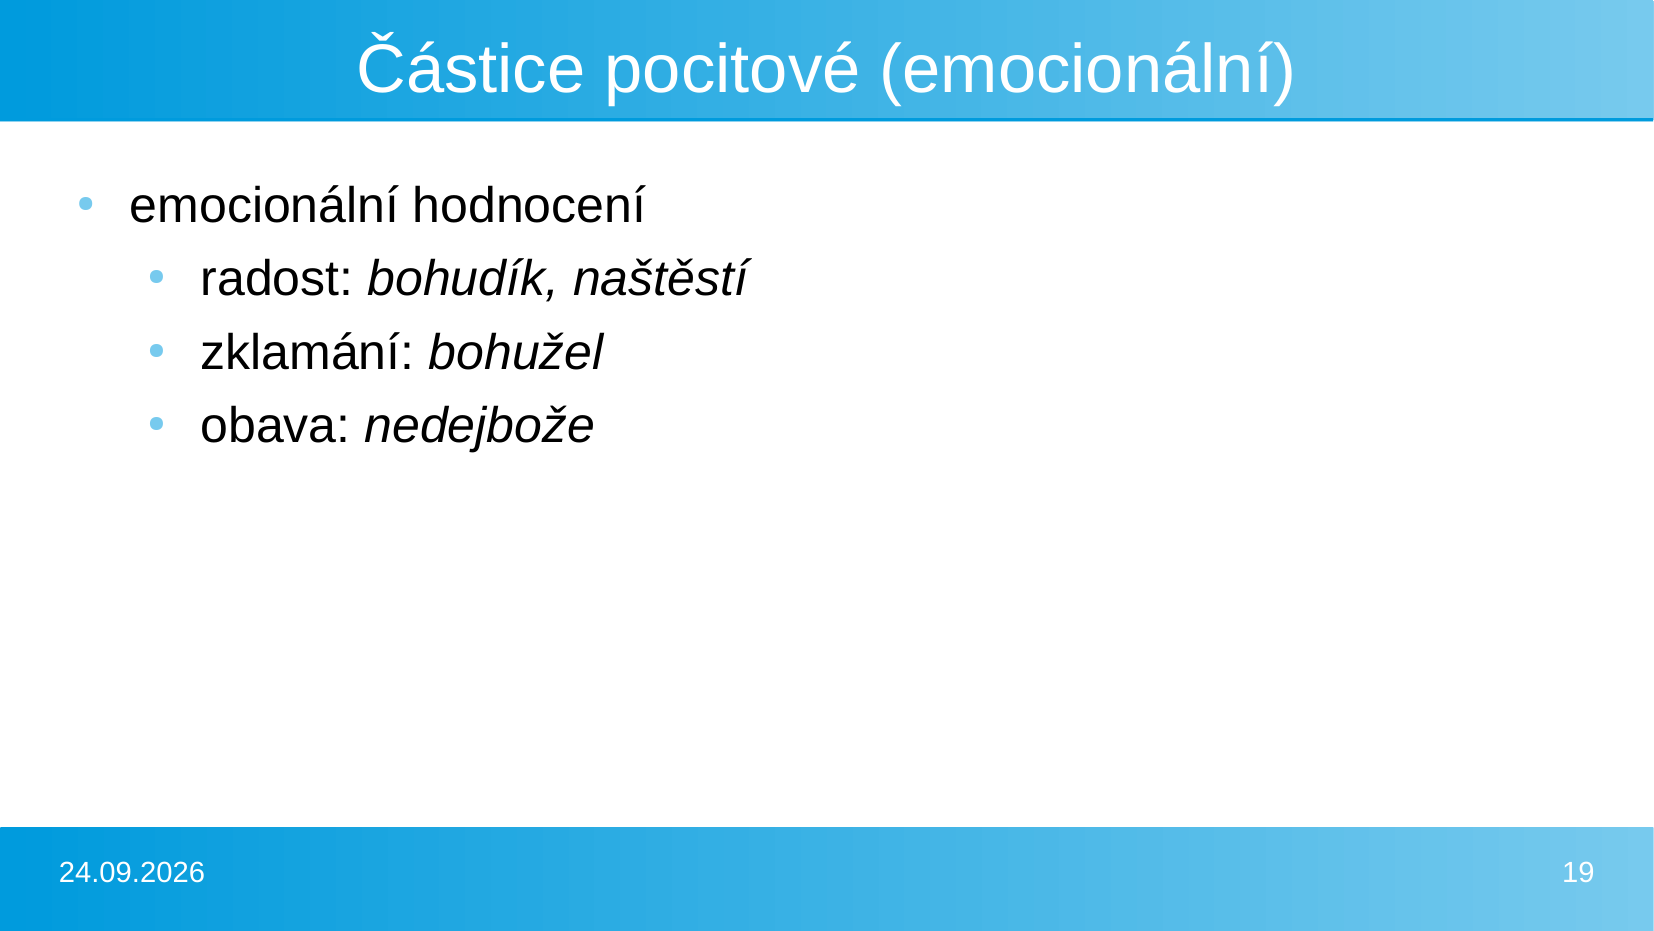

# Částice pocitové (emocionální)
emocionální hodnocení
radost: bohudík, naštěstí
zklamání: bohužel
obava: nedejbože
19